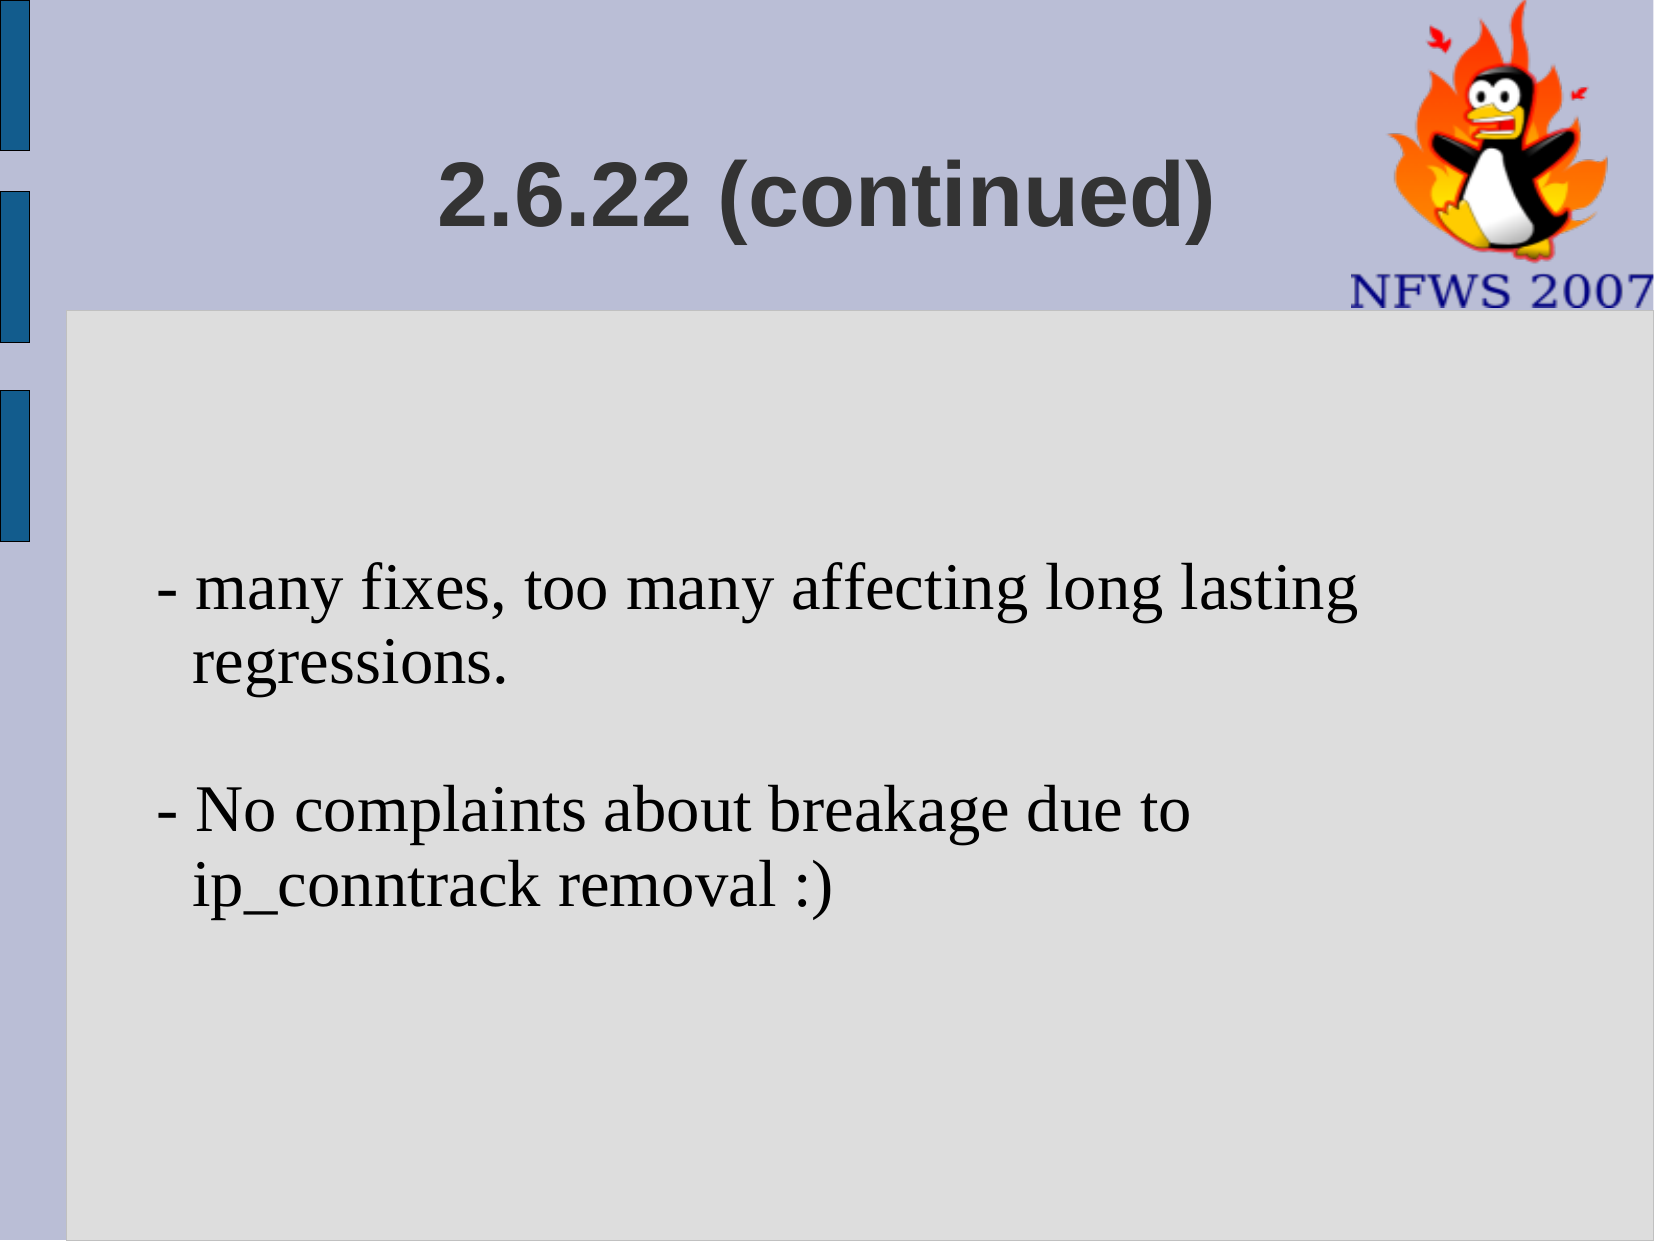

# 2.6.22 (continued)
- many fixes, too many affecting long lasting regressions.
- No complaints about breakage due to ip_conntrack removal :)